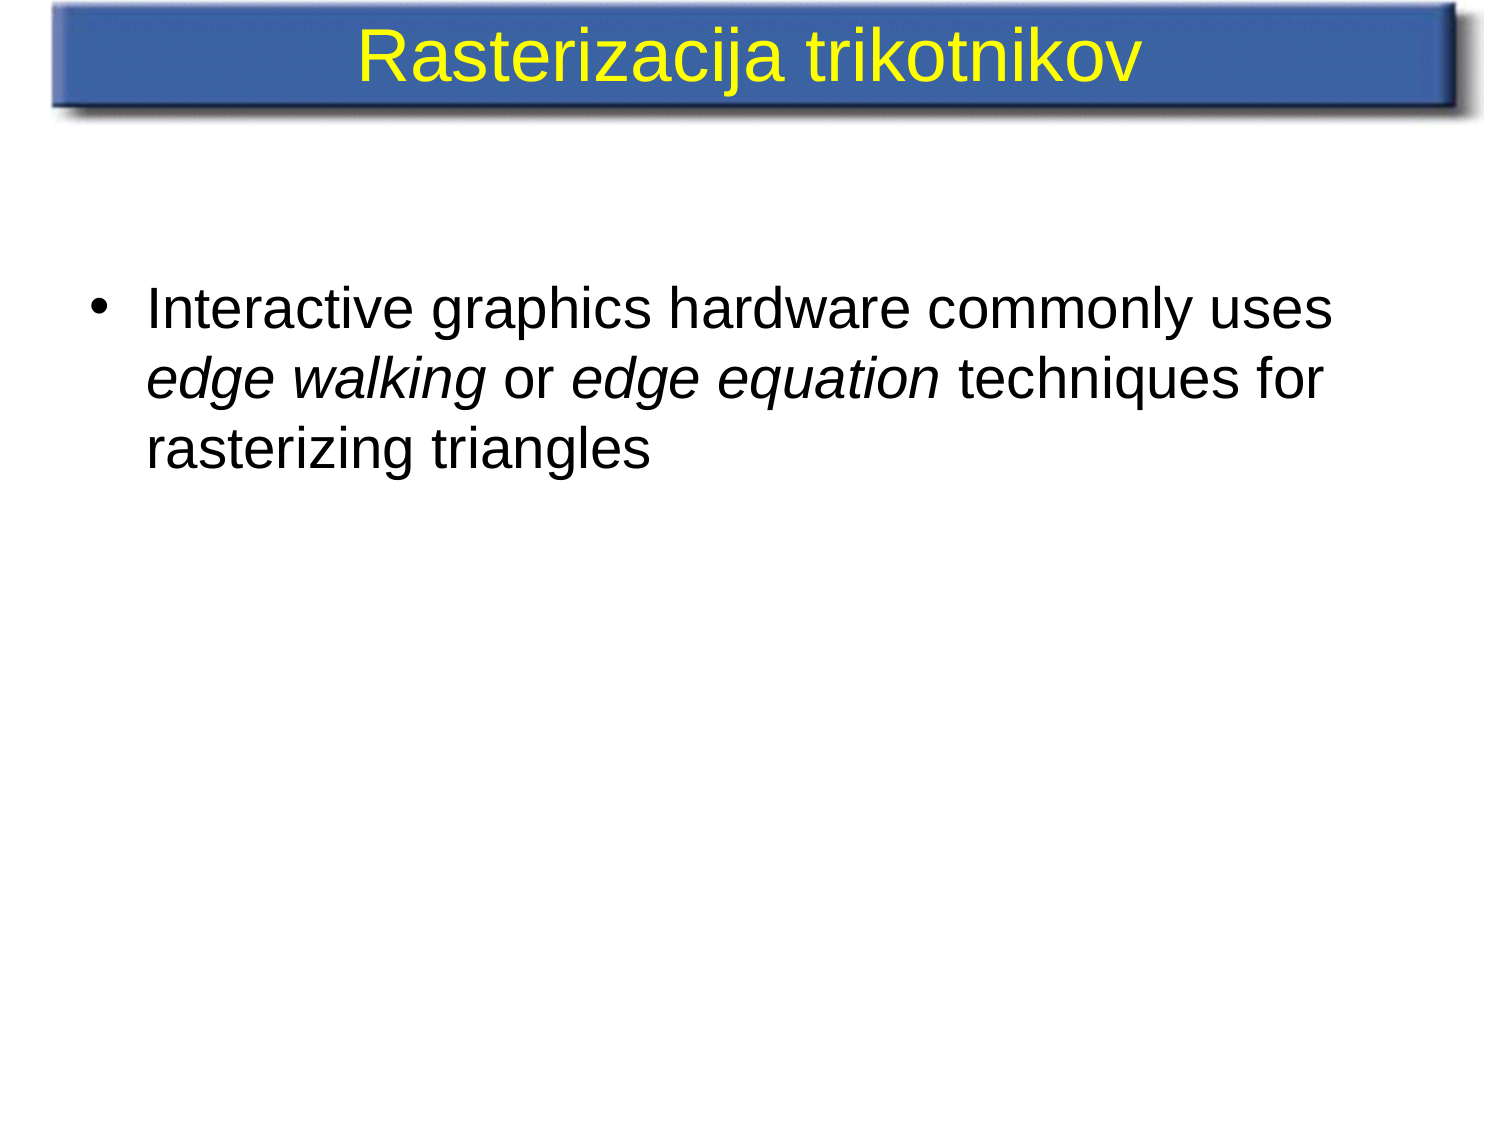

# Rasterizacija trikotnikov
Interactive graphics hardware commonly uses edge walking or edge equation techniques for rasterizing triangles